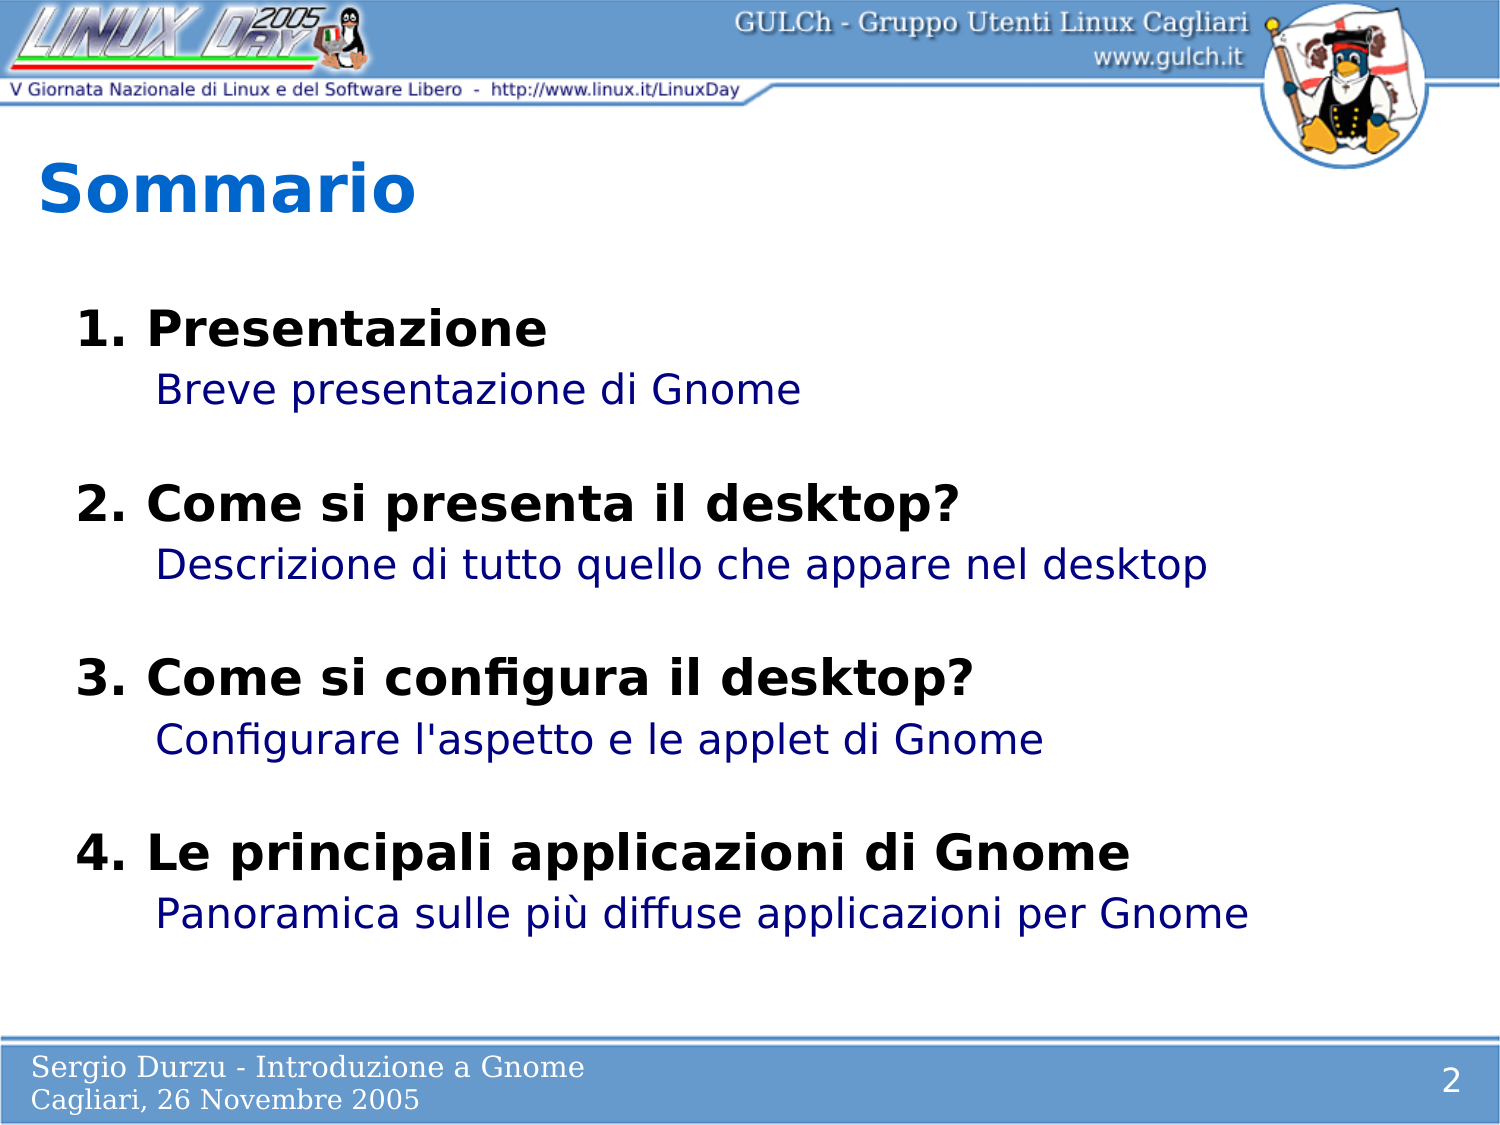

Sommario
1. Presentazione
 Breve presentazione di Gnome
2. Come si presenta il desktop?
 Descrizione di tutto quello che appare nel desktop
3. Come si configura il desktop?
 Configurare l'aspetto e le applet di Gnome
4. Le principali applicazioni di Gnome
 Panoramica sulle più diffuse applicazioni per Gnome